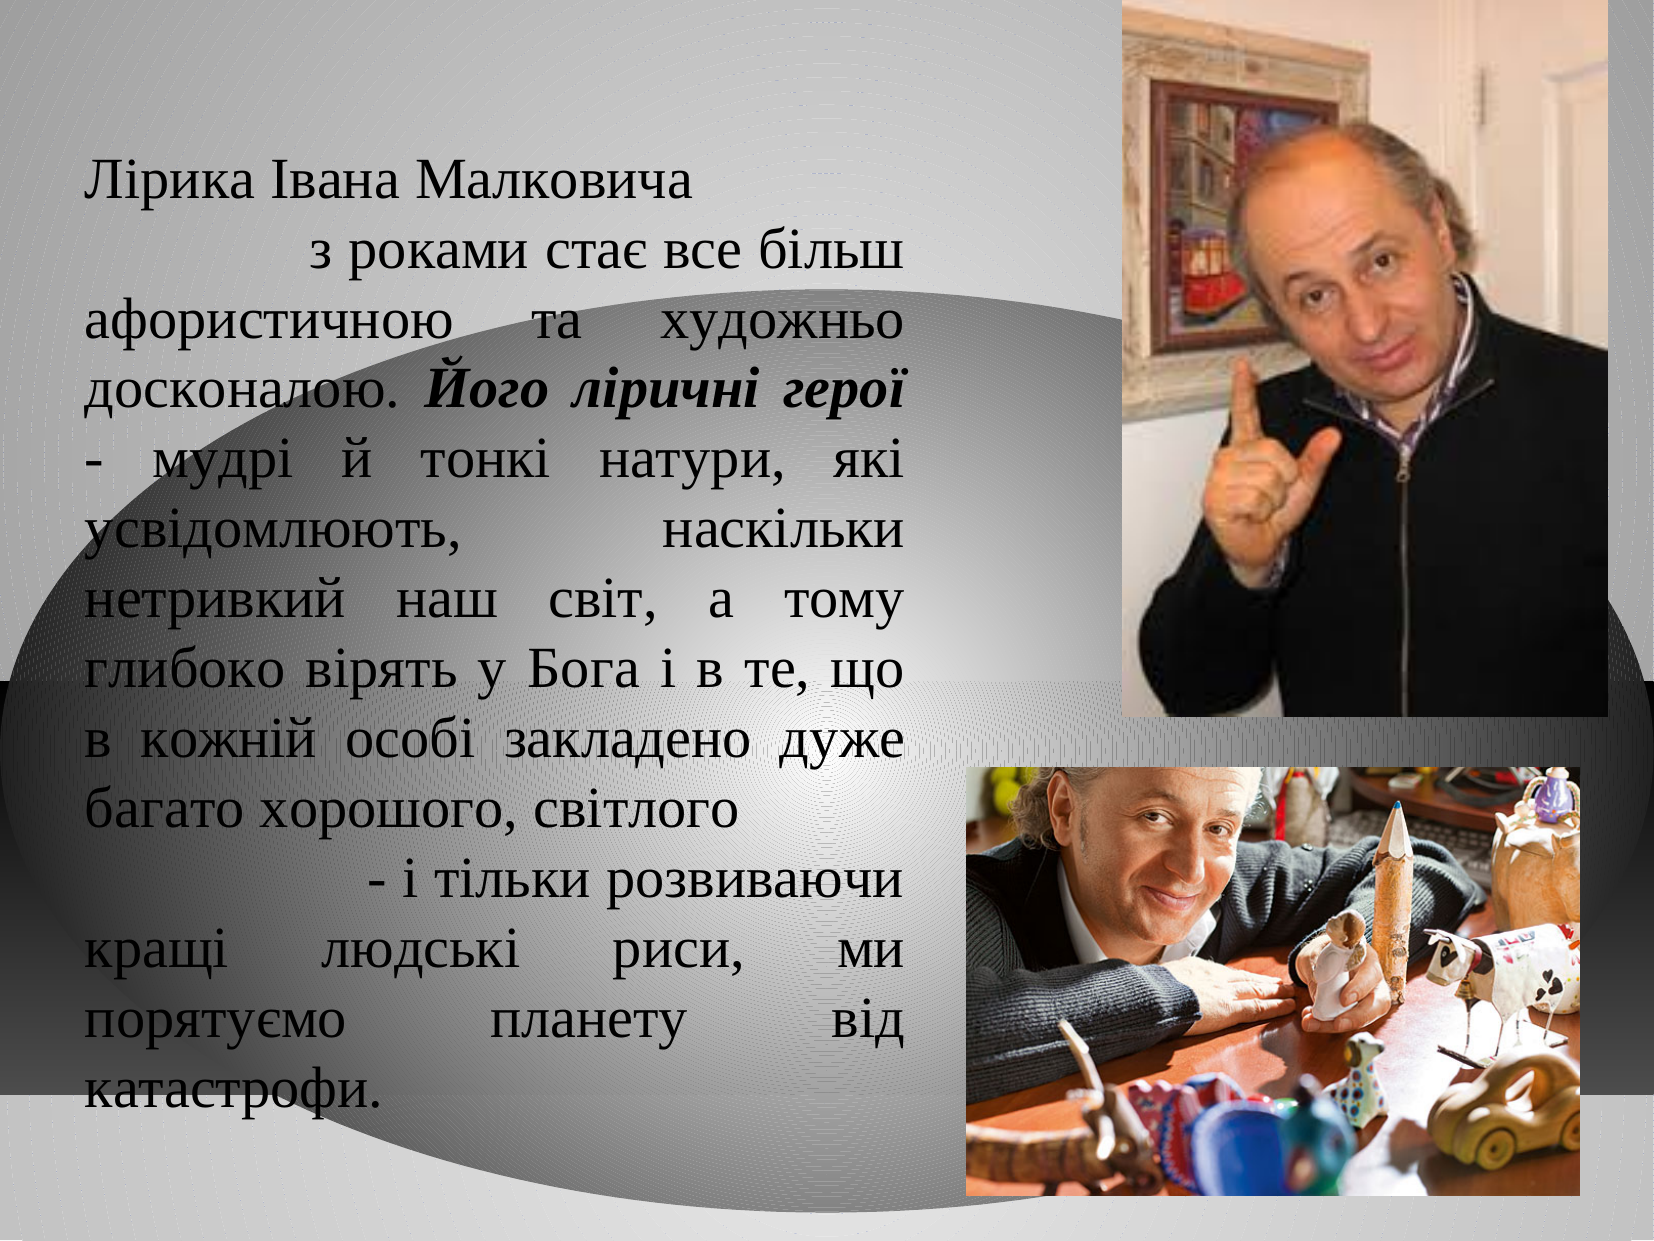

Лірика Івана Малковича з роками стає все більш афористичною та художньо досконалою. Його ліричні герої - мудрі й тонкі натури, які усвідомлюють, наскільки нетривкий наш світ, а тому глибоко вірять у Бога і в те, що в кожній особі закладено дуже багато хорошого, світлого - і тільки розвиваючи кращі людські риси, ми порятуємо планету від катастрофи.